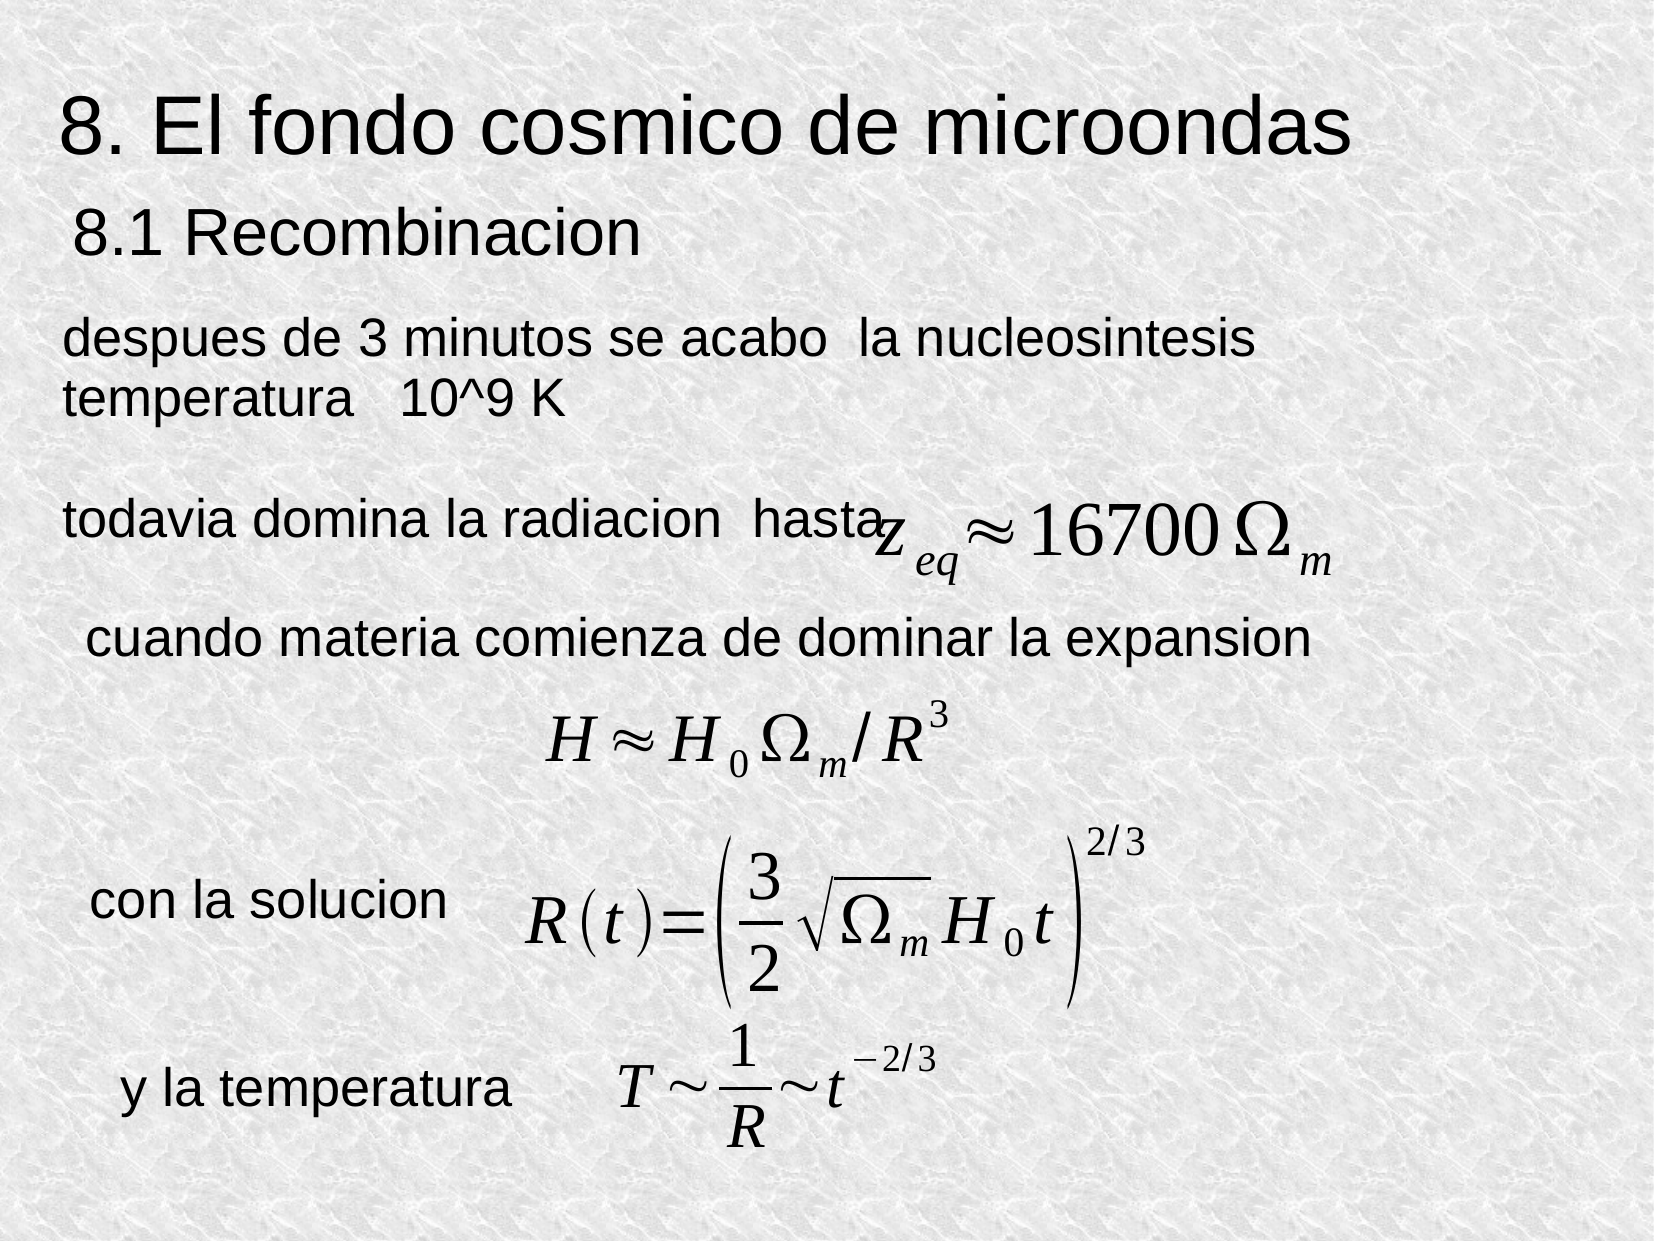

8. El fondo cosmico de microondas
8.1 Recombinacion
despues de 3 minutos se acabo la nucleosintesis
temperatura 10^9 K
todavia domina la radiacion hasta
cuando materia comienza de dominar la expansion
con la solucion
y la temperatura